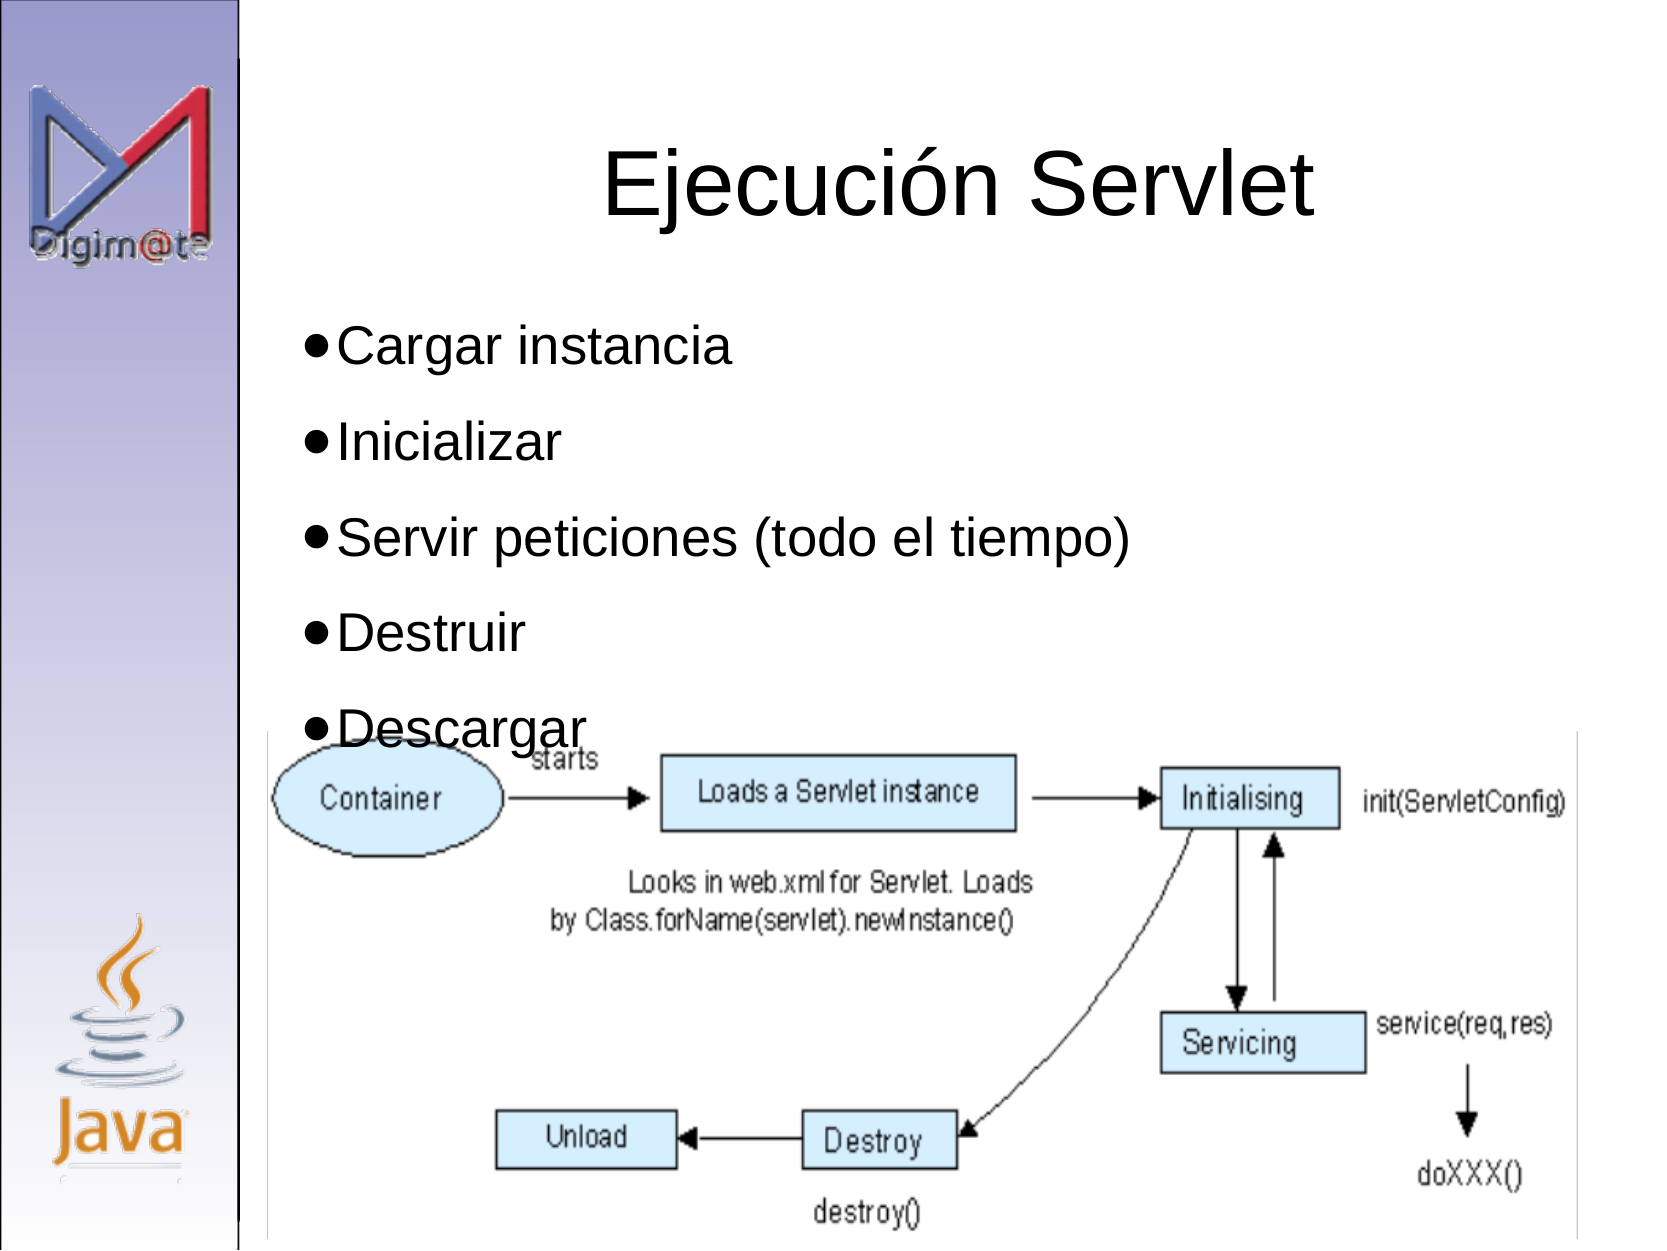

# Ejecución Servlet
Cargar instancia
Inicializar
Servir peticiones (todo el tiempo)
Destruir
Descargar